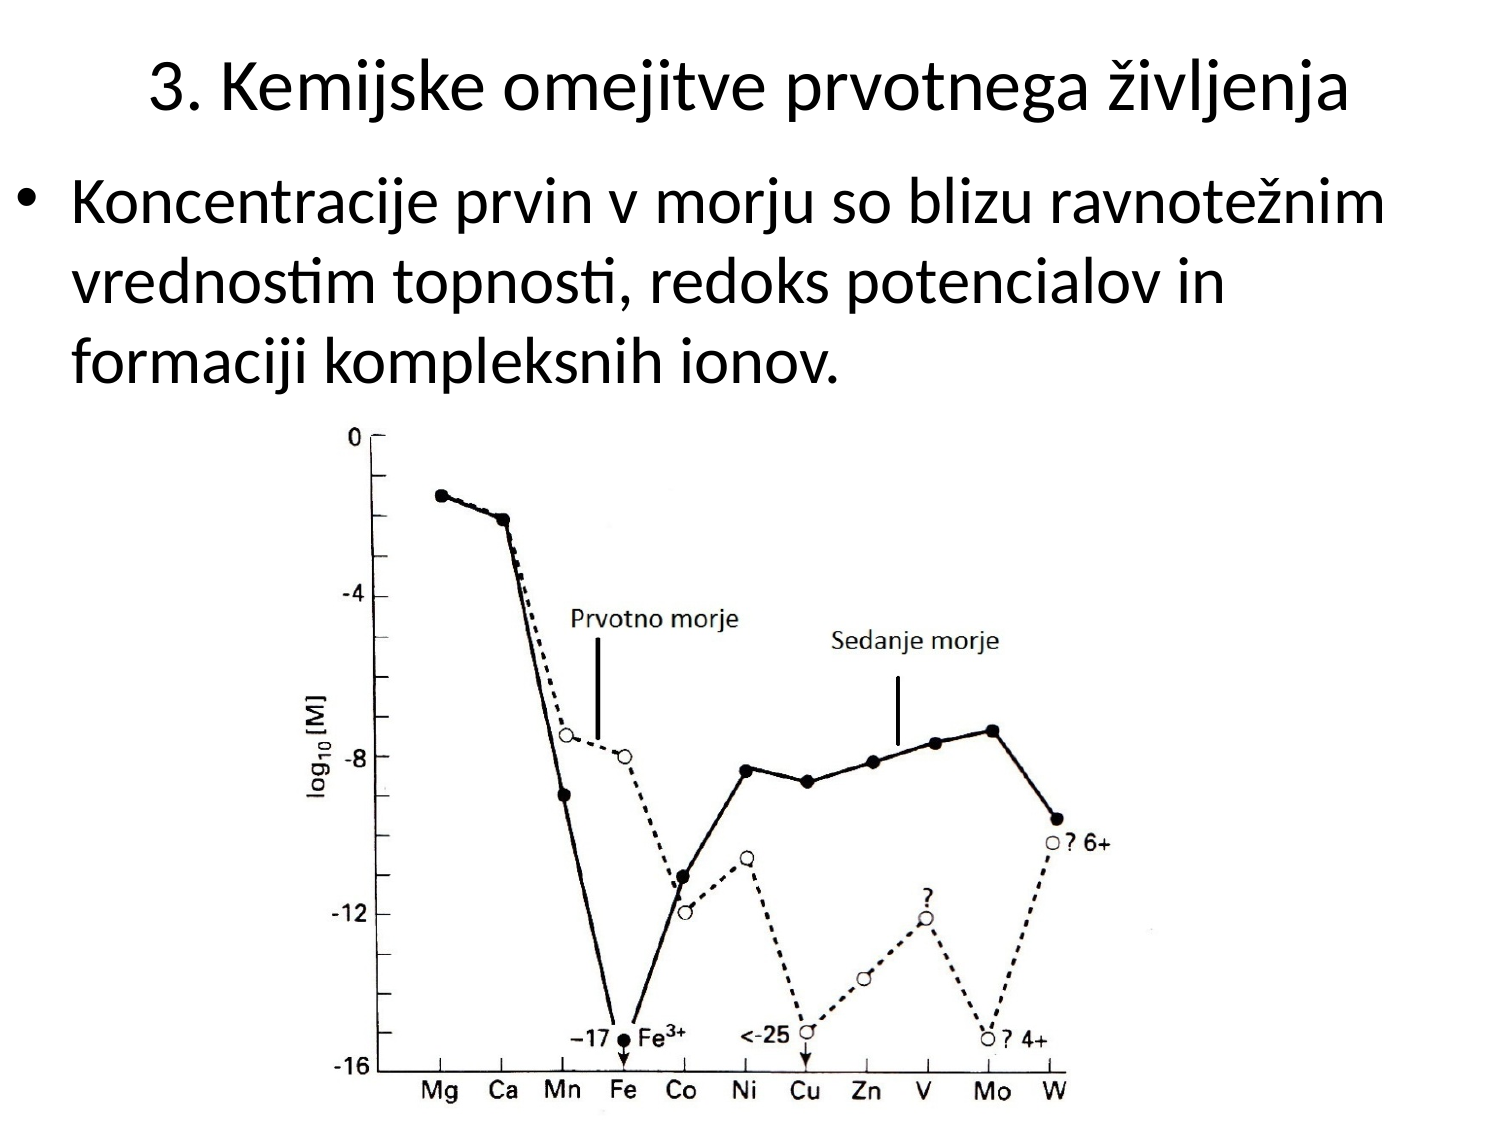

# 3. Kemijske omejitve prvotnega življenja
Koncentracije prvin v morju so blizu ravnotežnim vrednostim topnosti, redoks potencialov in formaciji kompleksnih ionov.